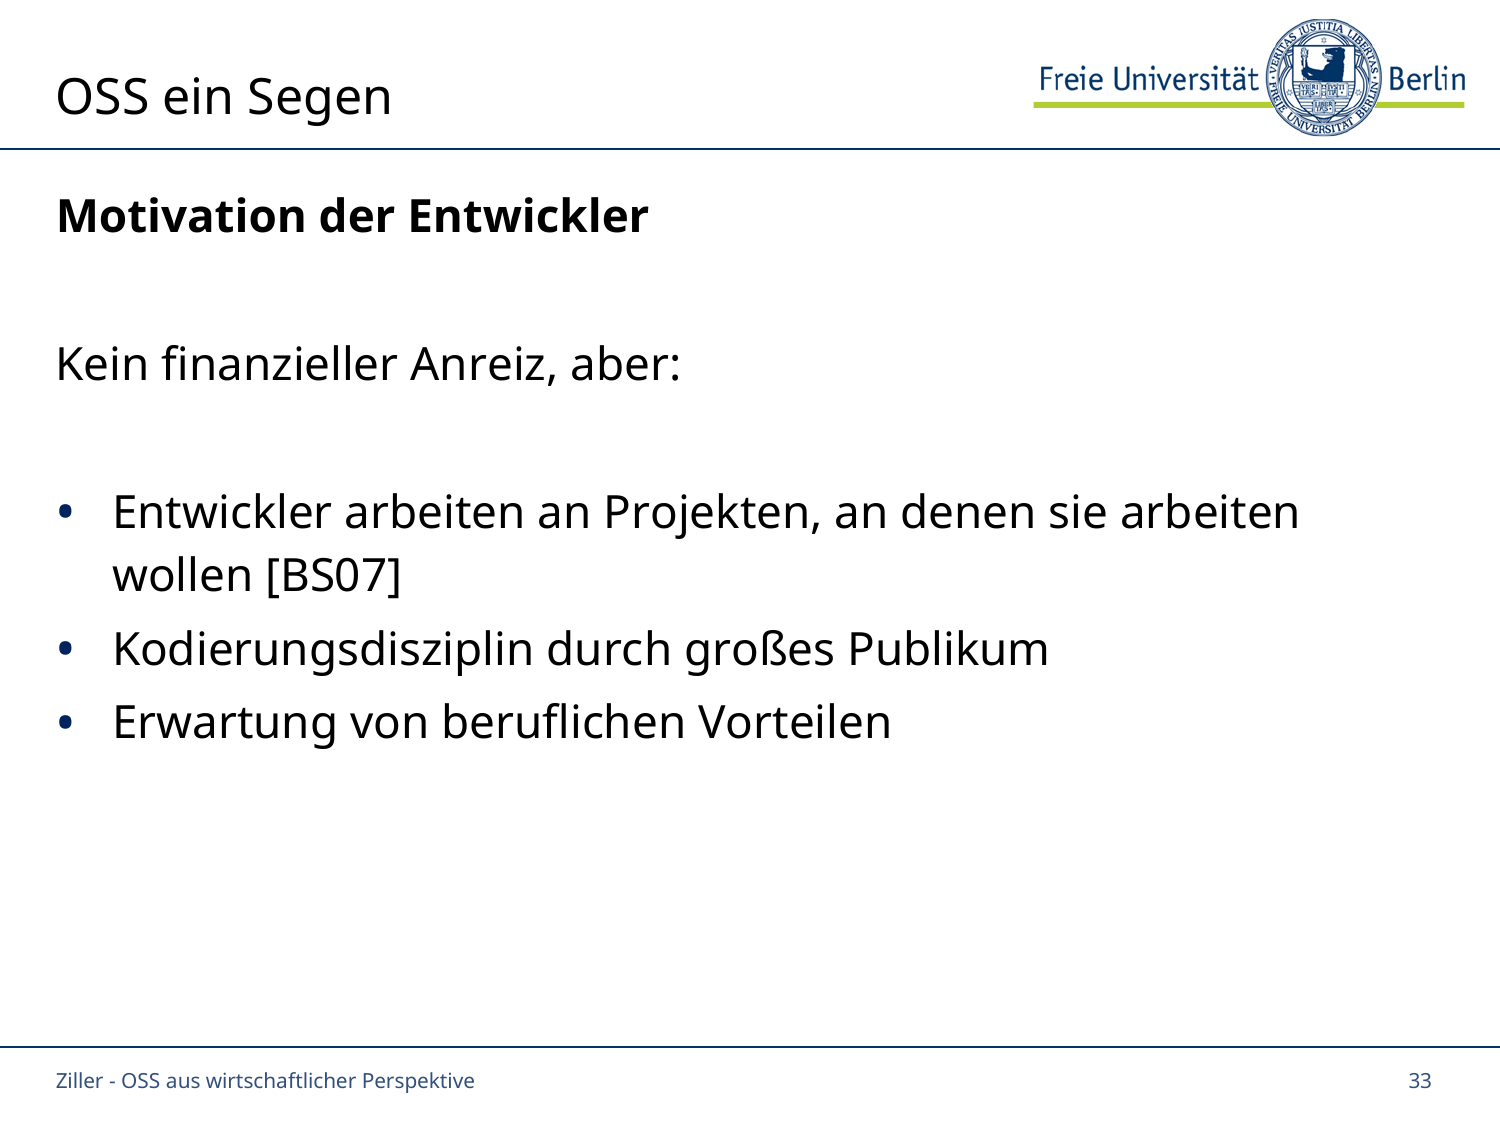

# OSS ein Segen
Motivation der Entwickler
Kein finanzieller Anreiz, aber:
Entwickler arbeiten an Projekten, an denen sie arbeiten wollen [BS07]
Kodierungsdisziplin durch großes Publikum
Erwartung von beruflichen Vorteilen
Ziller - OSS aus wirtschaftlicher Perspektive
33